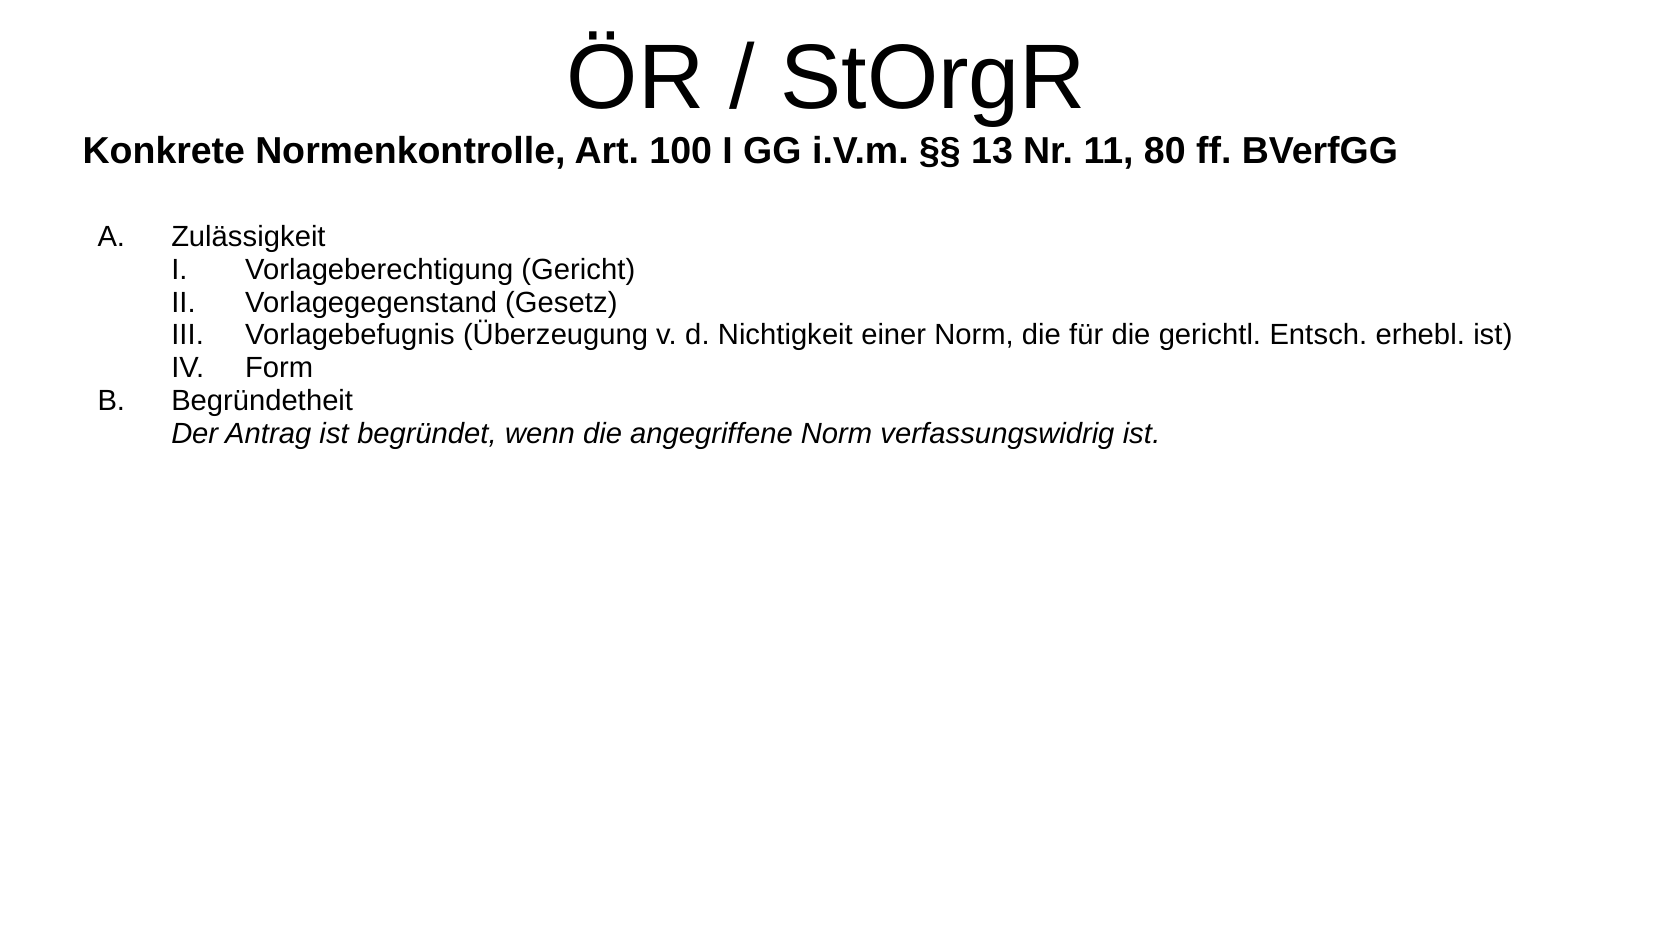

# ÖR / StOrgR
Konkrete Normenkontrolle, Art. 100 I GG i.V.m. §§ 13 Nr. 11, 80 ff. BVerfGG
A. 	Zulässigkeit
	I. 	Vorlageberechtigung (Gericht)
	II. 	Vorlagegegenstand (Gesetz)
	III. 	Vorlagebefugnis (Überzeugung v. d. Nichtigkeit einer Norm, die für die gerichtl. Entsch. erhebl. ist)
	IV. 	Form
B.	Begründetheit
	Der Antrag ist begründet, wenn die angegriffene Norm verfassungswidrig ist.